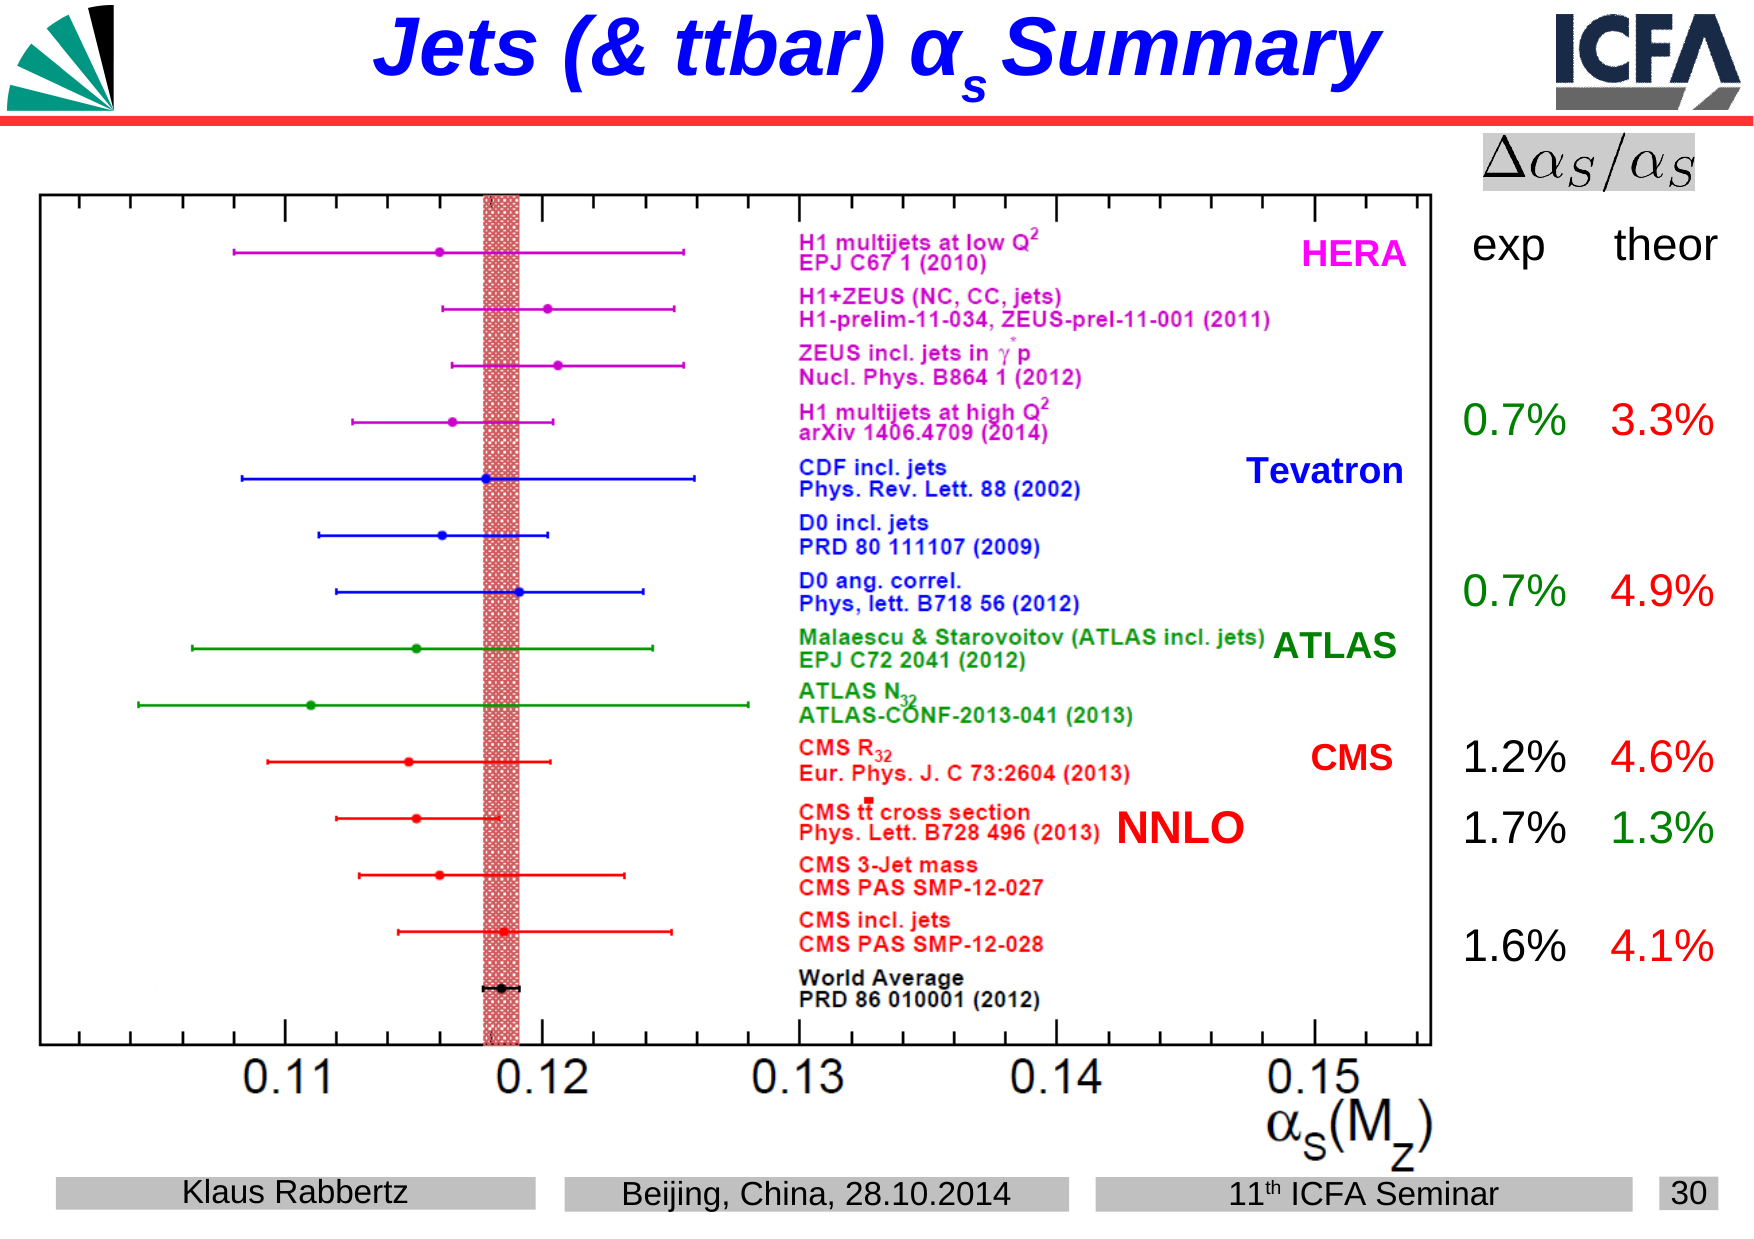

# Jets (& ttbar) αs Summary
HERA
Tevatron
ATLAS
CMS
exp
theor
0.7%
3.3%
0.7%
4.9%
1.2%
4.6%
1.7%
1.3%
NNLO
4.1%
1.6%